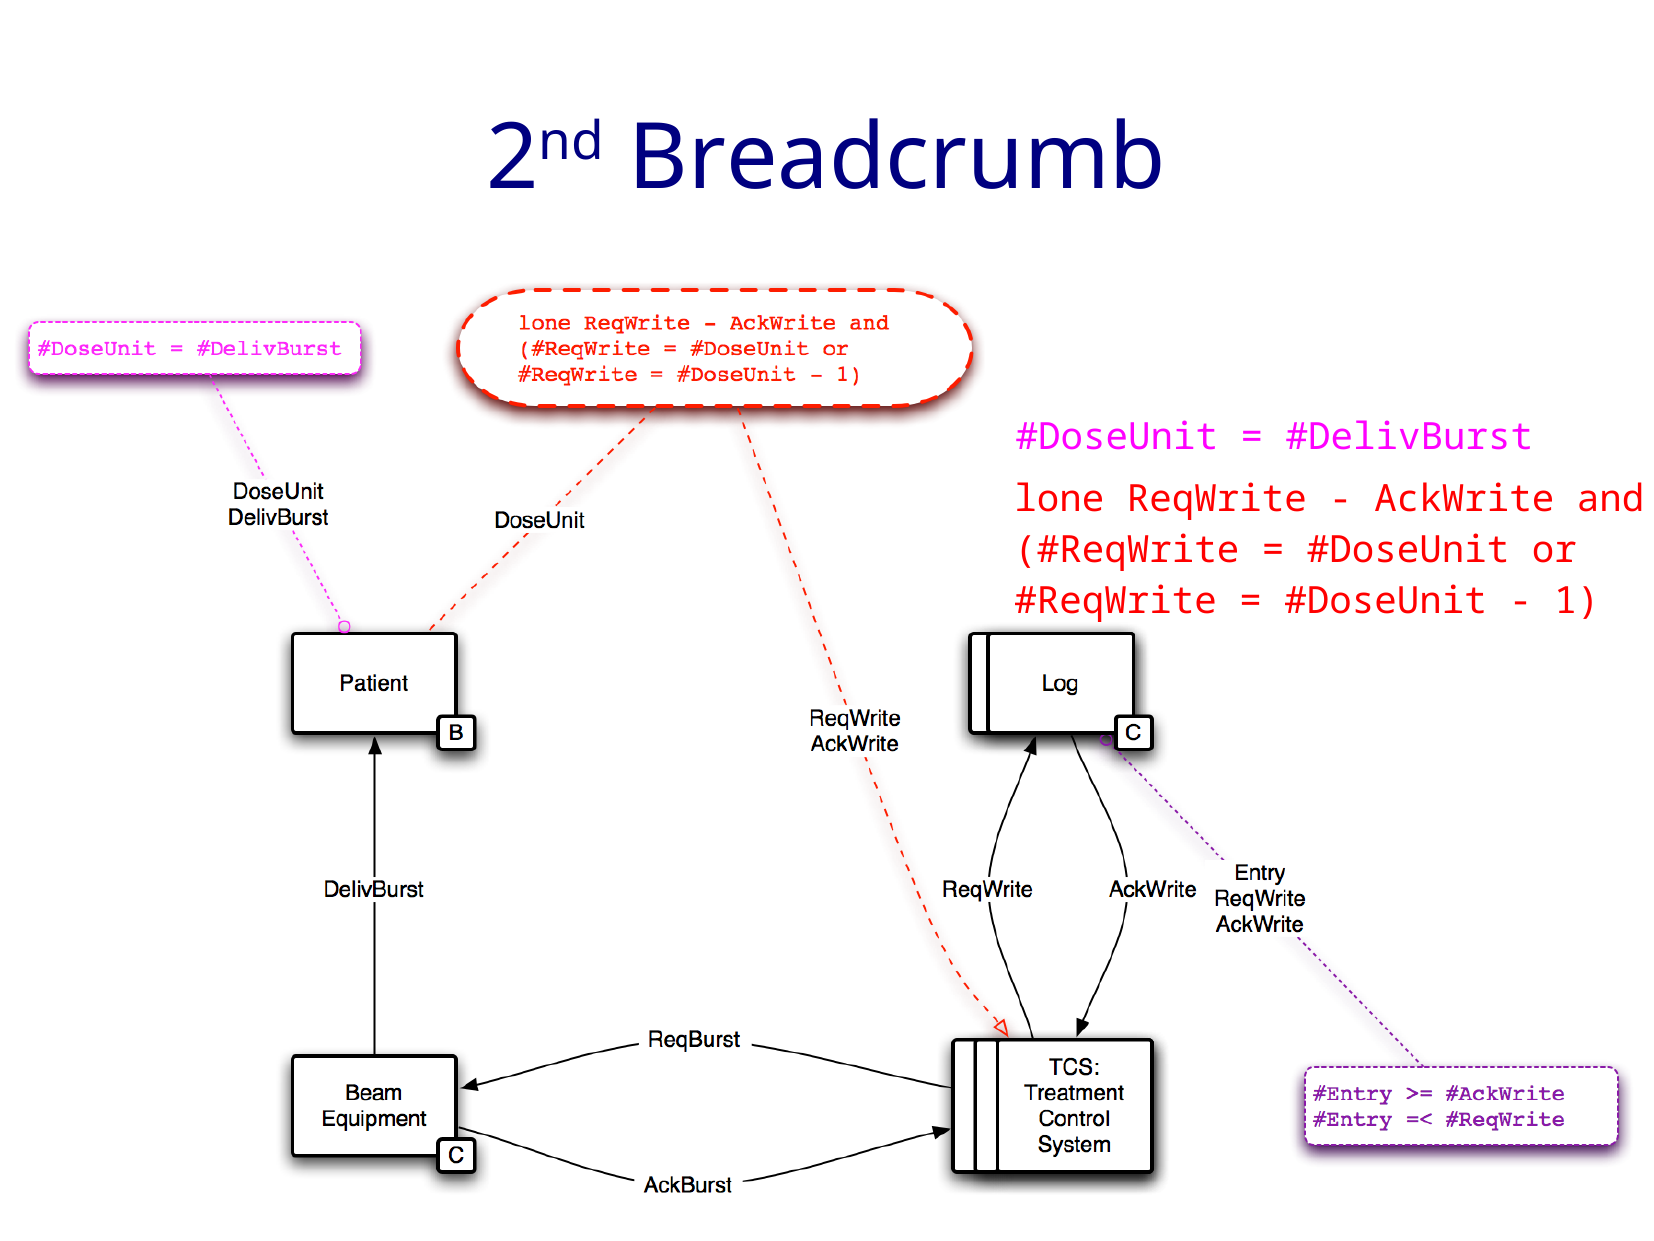

# 2nd Breadcrumb
#DoseUnit = #DelivBurst
lone ReqWrite - AckWrite and
(#ReqWrite = #DoseUnit or
#ReqWrite = #DoseUnit - 1)